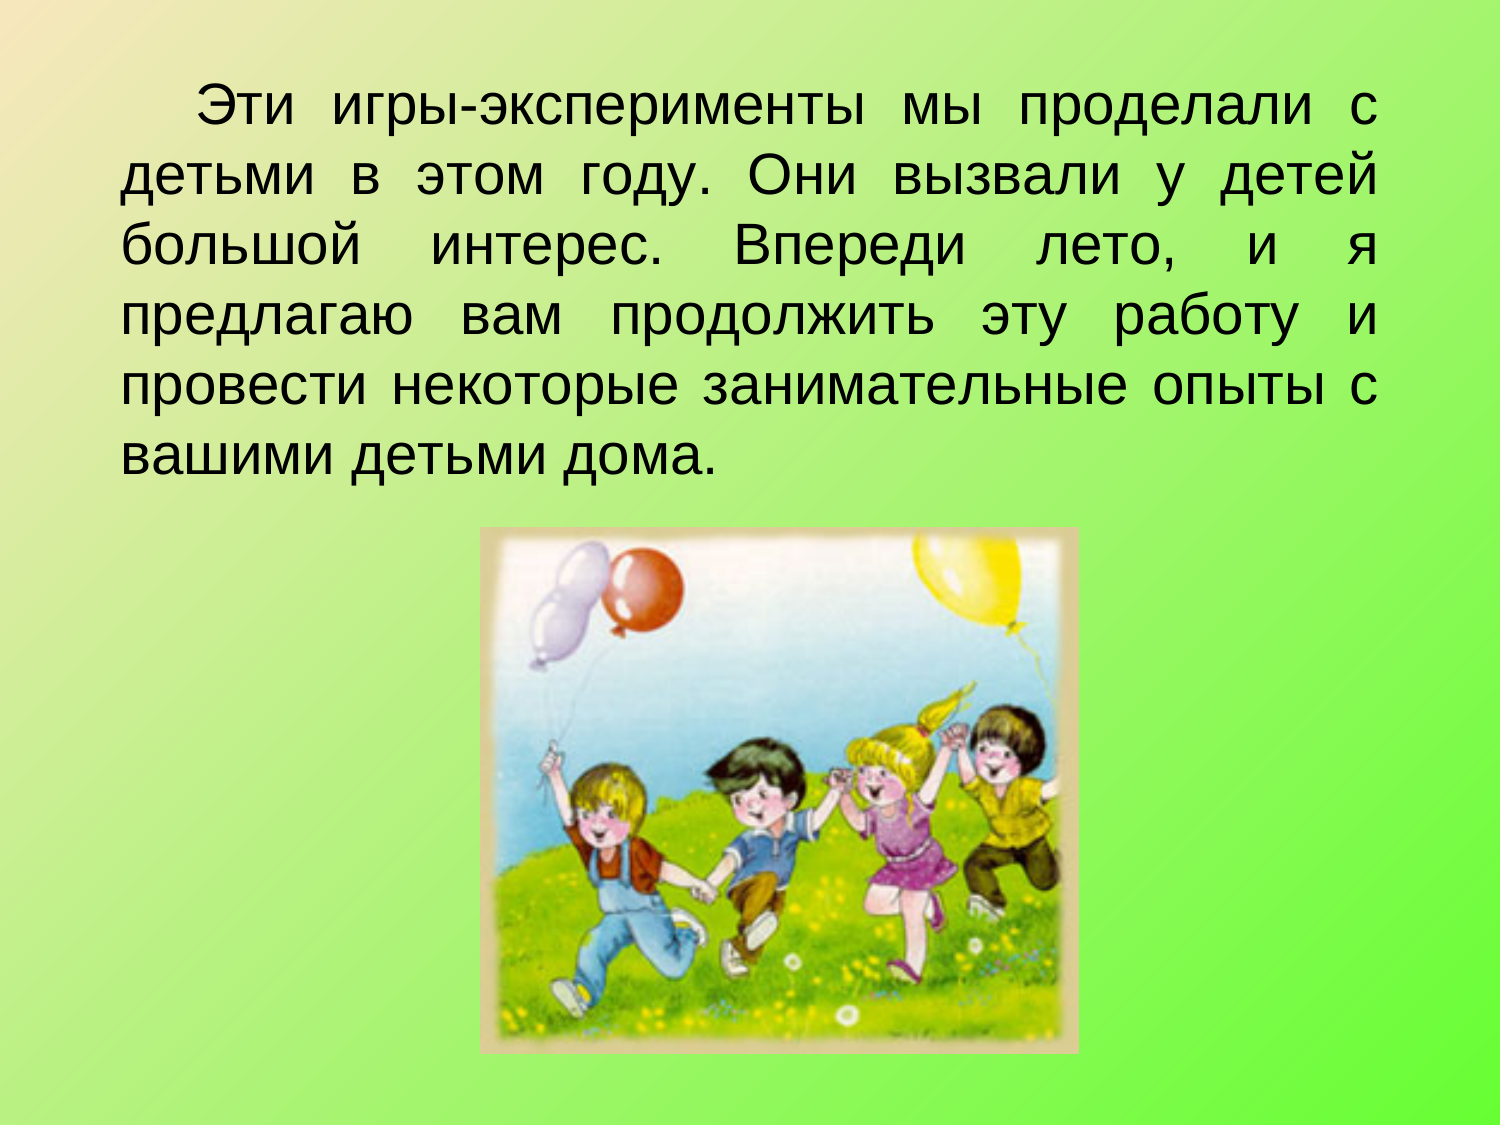

Эти игры-эксперименты мы проделали с детьми в этом году. Они вызвали у детей большой интерес. Впереди лето, и я предлагаю вам продолжить эту работу и провести некоторые занимательные опыты с вашими детьми дома.